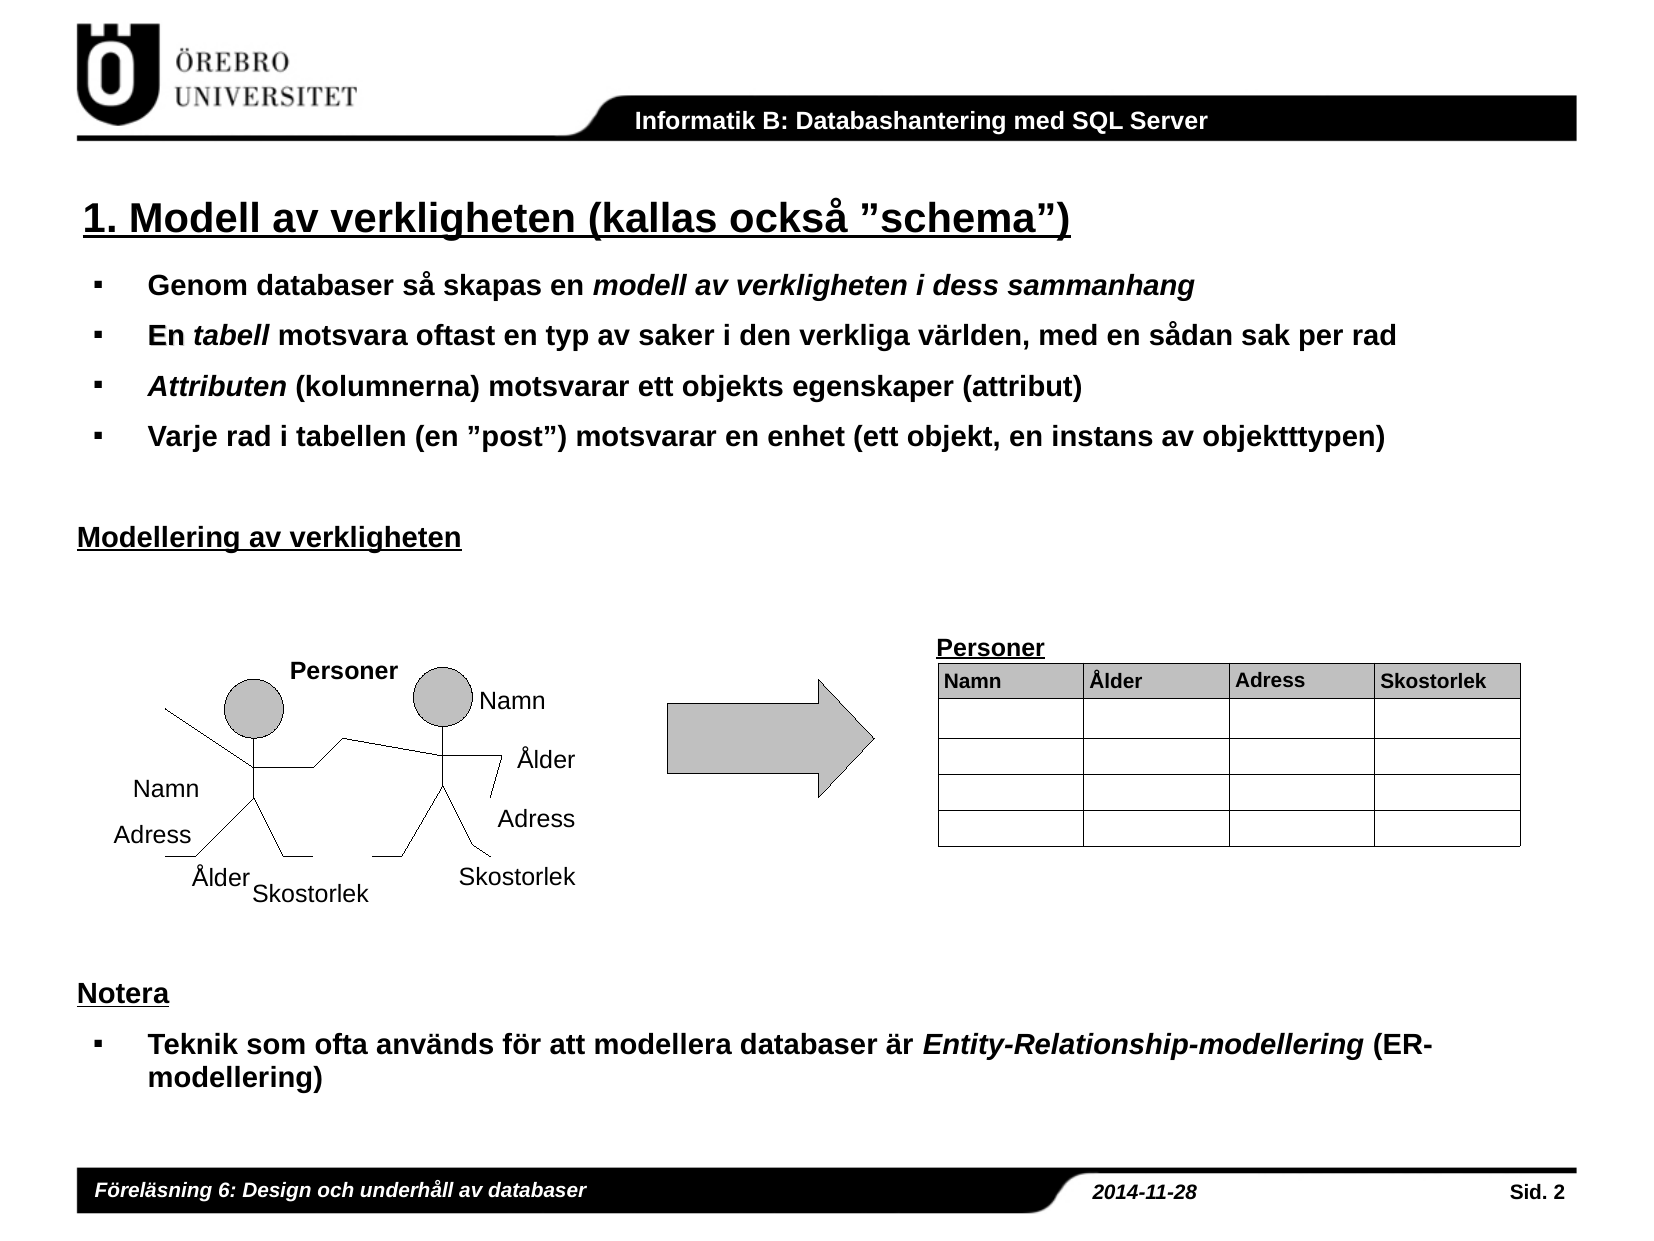

# 1. Modell av verkligheten (kallas också ”schema”)
Genom databaser så skapas en modell av verkligheten i dess sammanhang
En tabell motsvara oftast en typ av saker i den verkliga världen, med en sådan sak per rad
Attributen (kolumnerna) motsvarar ett objekts egenskaper (attribut)
Varje rad i tabellen (en ”post”) motsvarar en enhet (ett objekt, en instans av objektttypen)
Modellering av verkligheten
Notera
Teknik som ofta används för att modellera databaser är Entity-Relationship-modellering (ER-modellering)
Personer
| Namn | Ålder | Adress | Skostorlek |
| --- | --- | --- | --- |
| | | | |
| | | | |
| | | | |
| | | | |
Personer
Namn
Ålder
Namn
Adress
Adress
Skostorlek
Ålder
Skostorlek
Föreläsning 6: Design och underhåll av databaser
2014-11-28
2